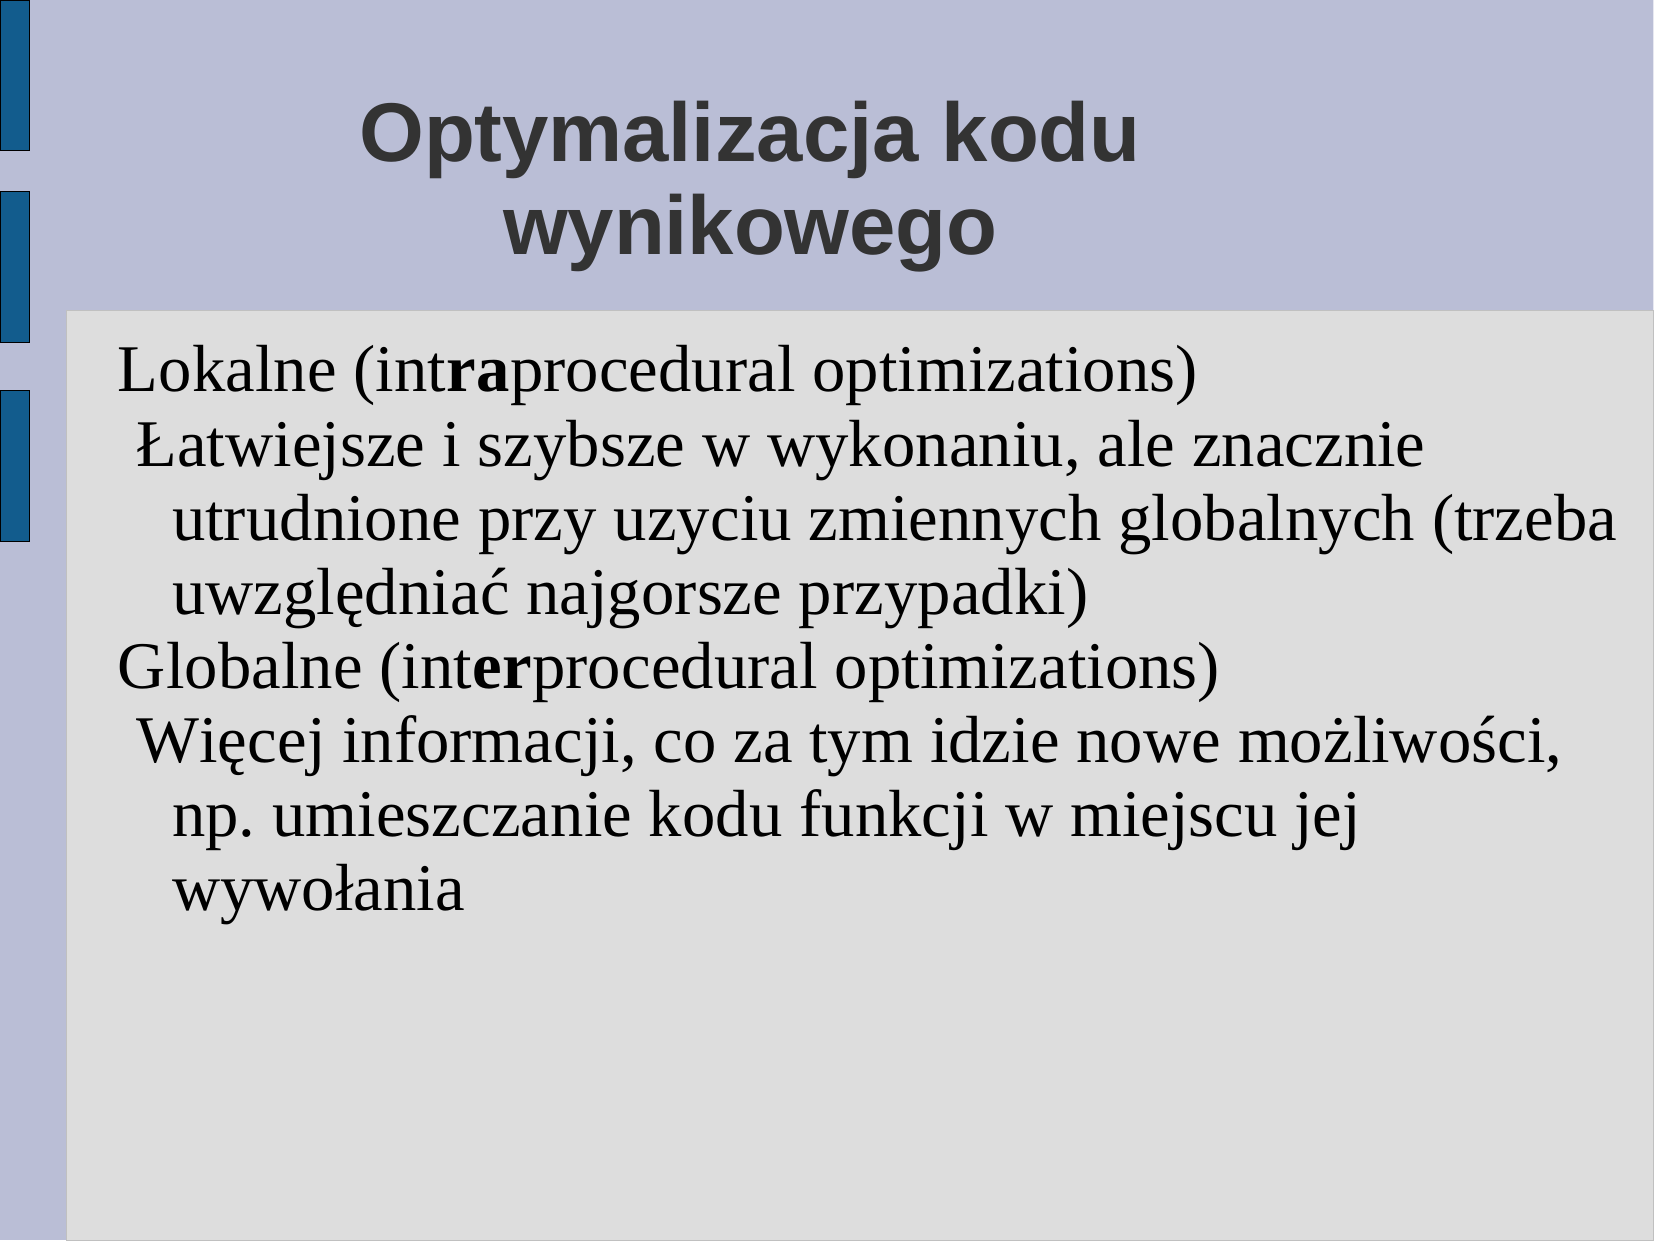

# Optymalizacja kodu wynikowego
 Lokalne (intraprocedural optimizations)
Łatwiejsze i szybsze w wykonaniu, ale znacznie utrudnione przy uzyciu zmiennych globalnych (trzeba uwzględniać najgorsze przypadki)
 Globalne (interprocedural optimizations)
Więcej informacji, co za tym idzie nowe możliwości, np. umieszczanie kodu funkcji w miejscu jej wywołania